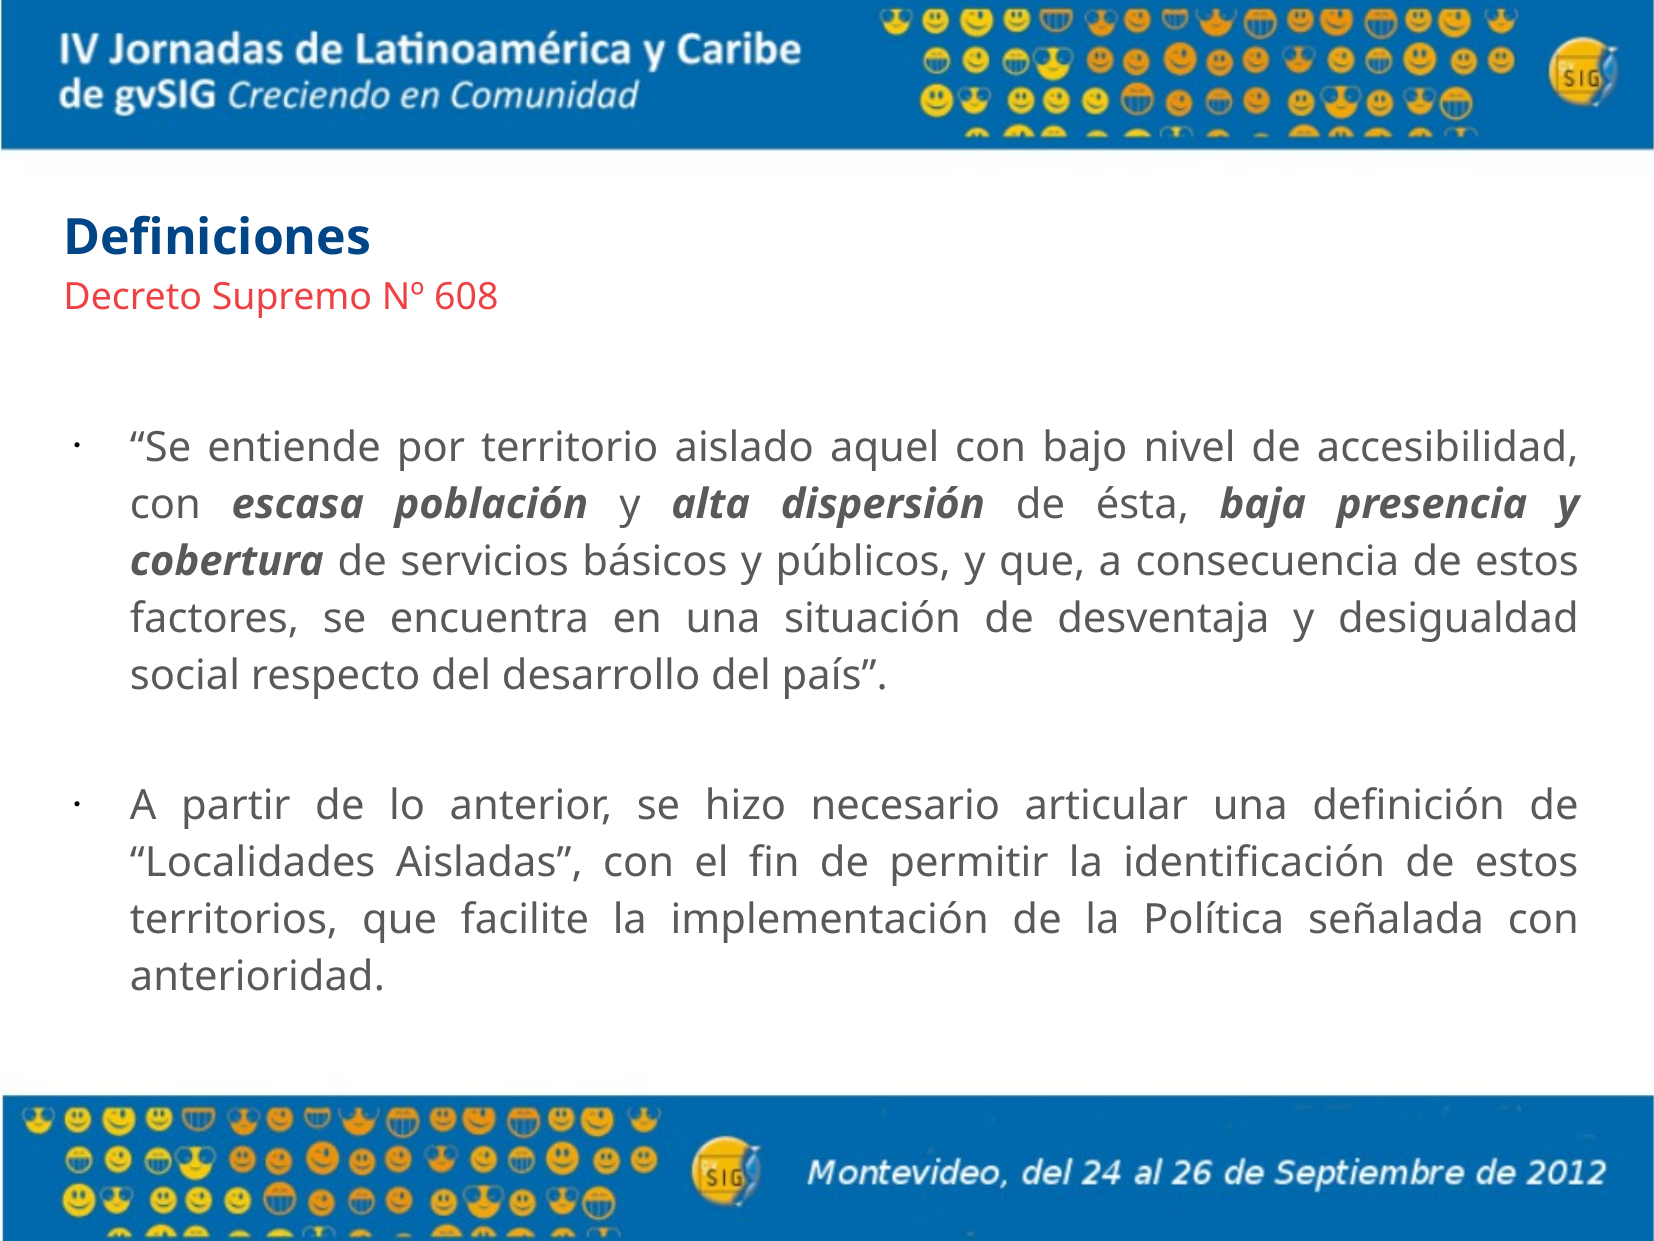

# Definiciones Decreto Supremo Nº 608
“Se entiende por territorio aislado aquel con bajo nivel de accesibilidad, con escasa población y alta dispersión de ésta, baja presencia y cobertura de servicios básicos y públicos, y que, a consecuencia de estos factores, se encuentra en una situación de desventaja y desigualdad social respecto del desarrollo del país”.
A partir de lo anterior, se hizo necesario articular una definición de “Localidades Aisladas”, con el fin de permitir la identificación de estos territorios, que facilite la implementación de la Política señalada con anterioridad.